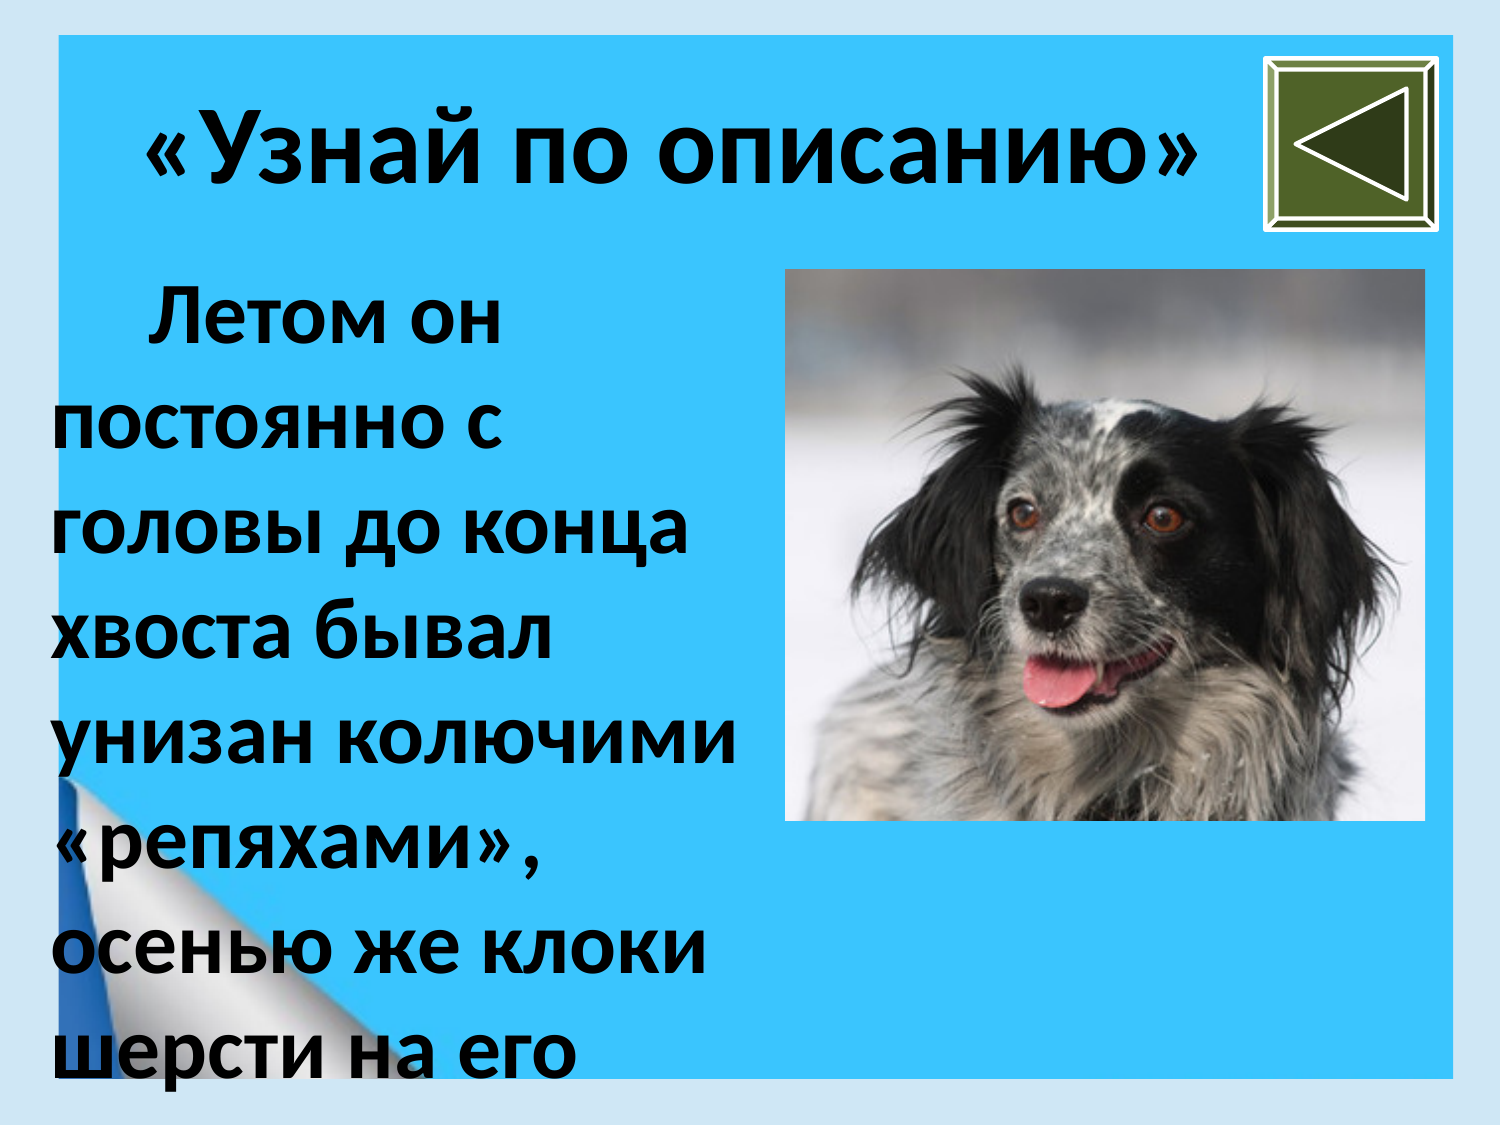

«Узнай по описанию»
#
 Летом он постоянно с головы до конца хвоста бывал унизан колючими «репяхами», осенью же клоки шерсти на его ногах , животе, извалявшись в грязи и потом высохнув, превращались в сотни коричневых , болтающихся сталактитов.